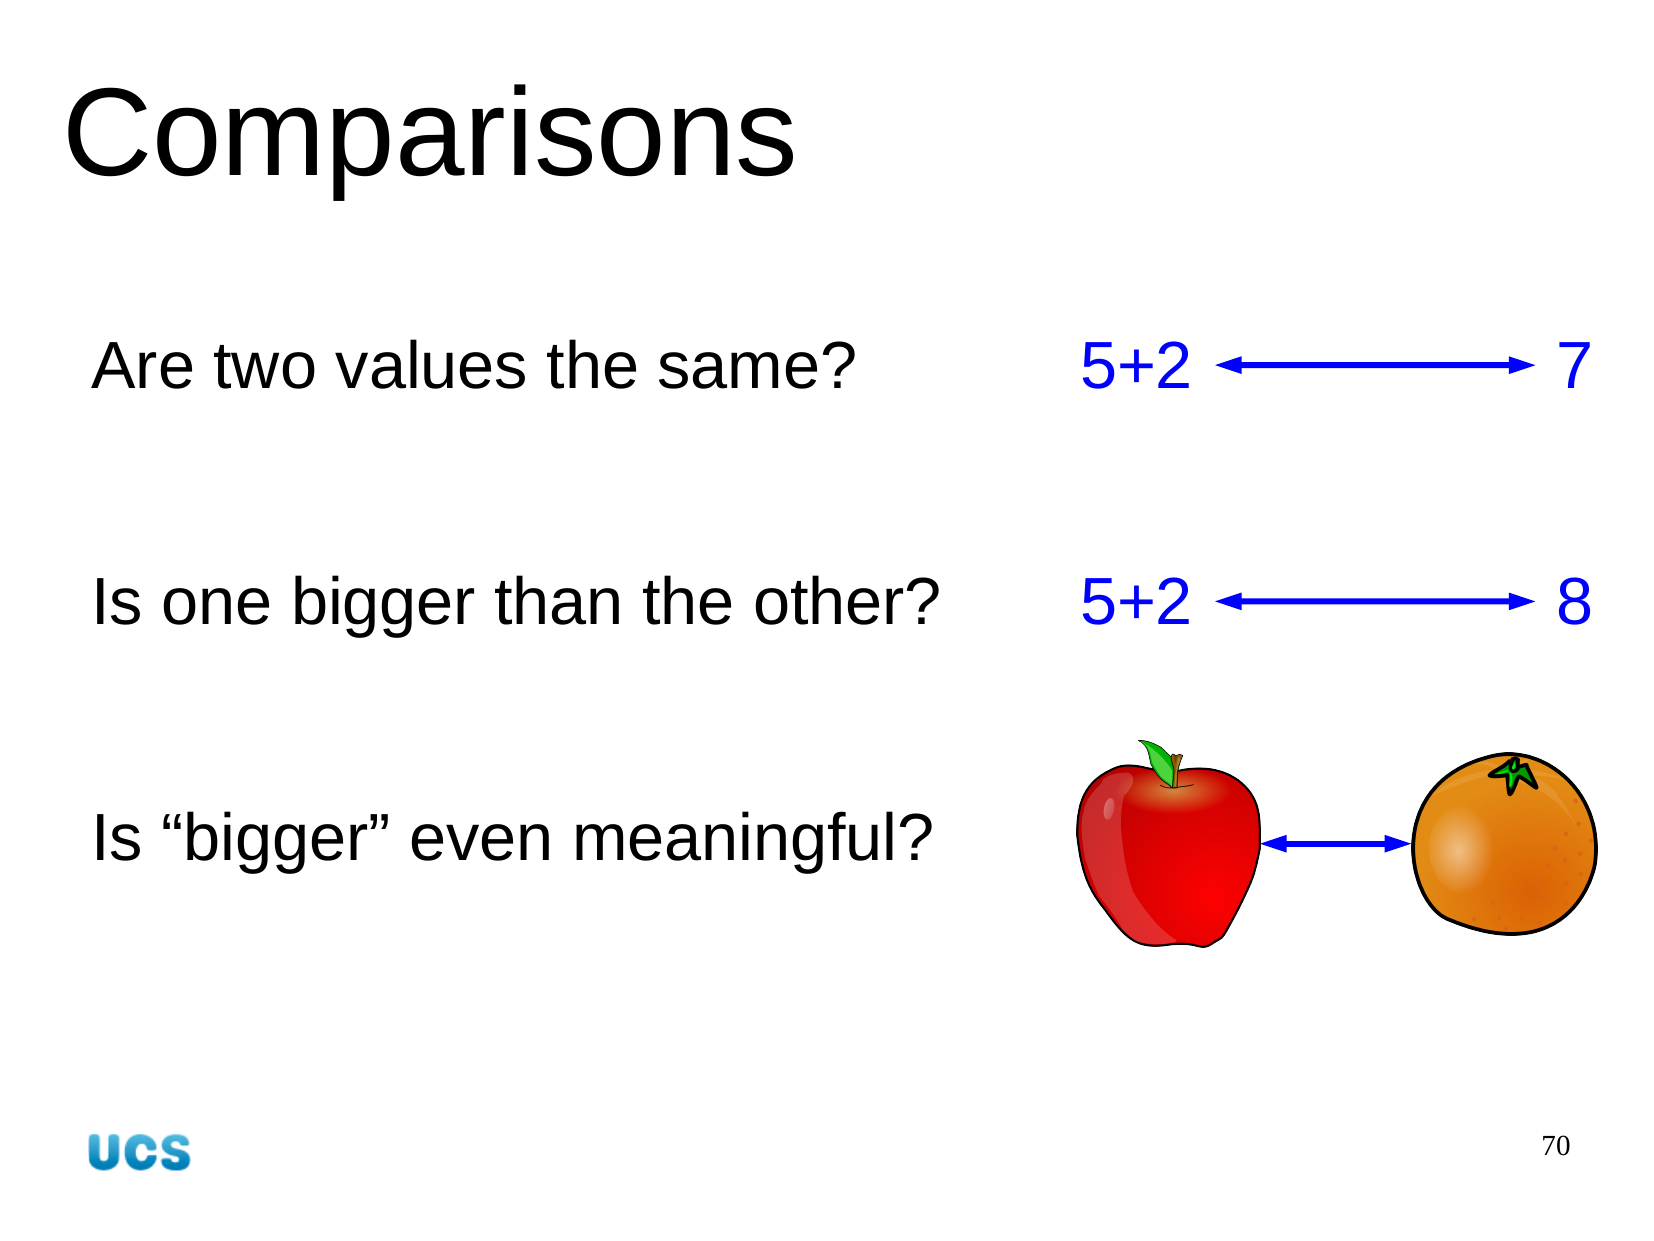

Comparisons
Are two values the same?
5+2
 7
5+2
Is one bigger than the other?
 8
Is “bigger” even meaningful?
70